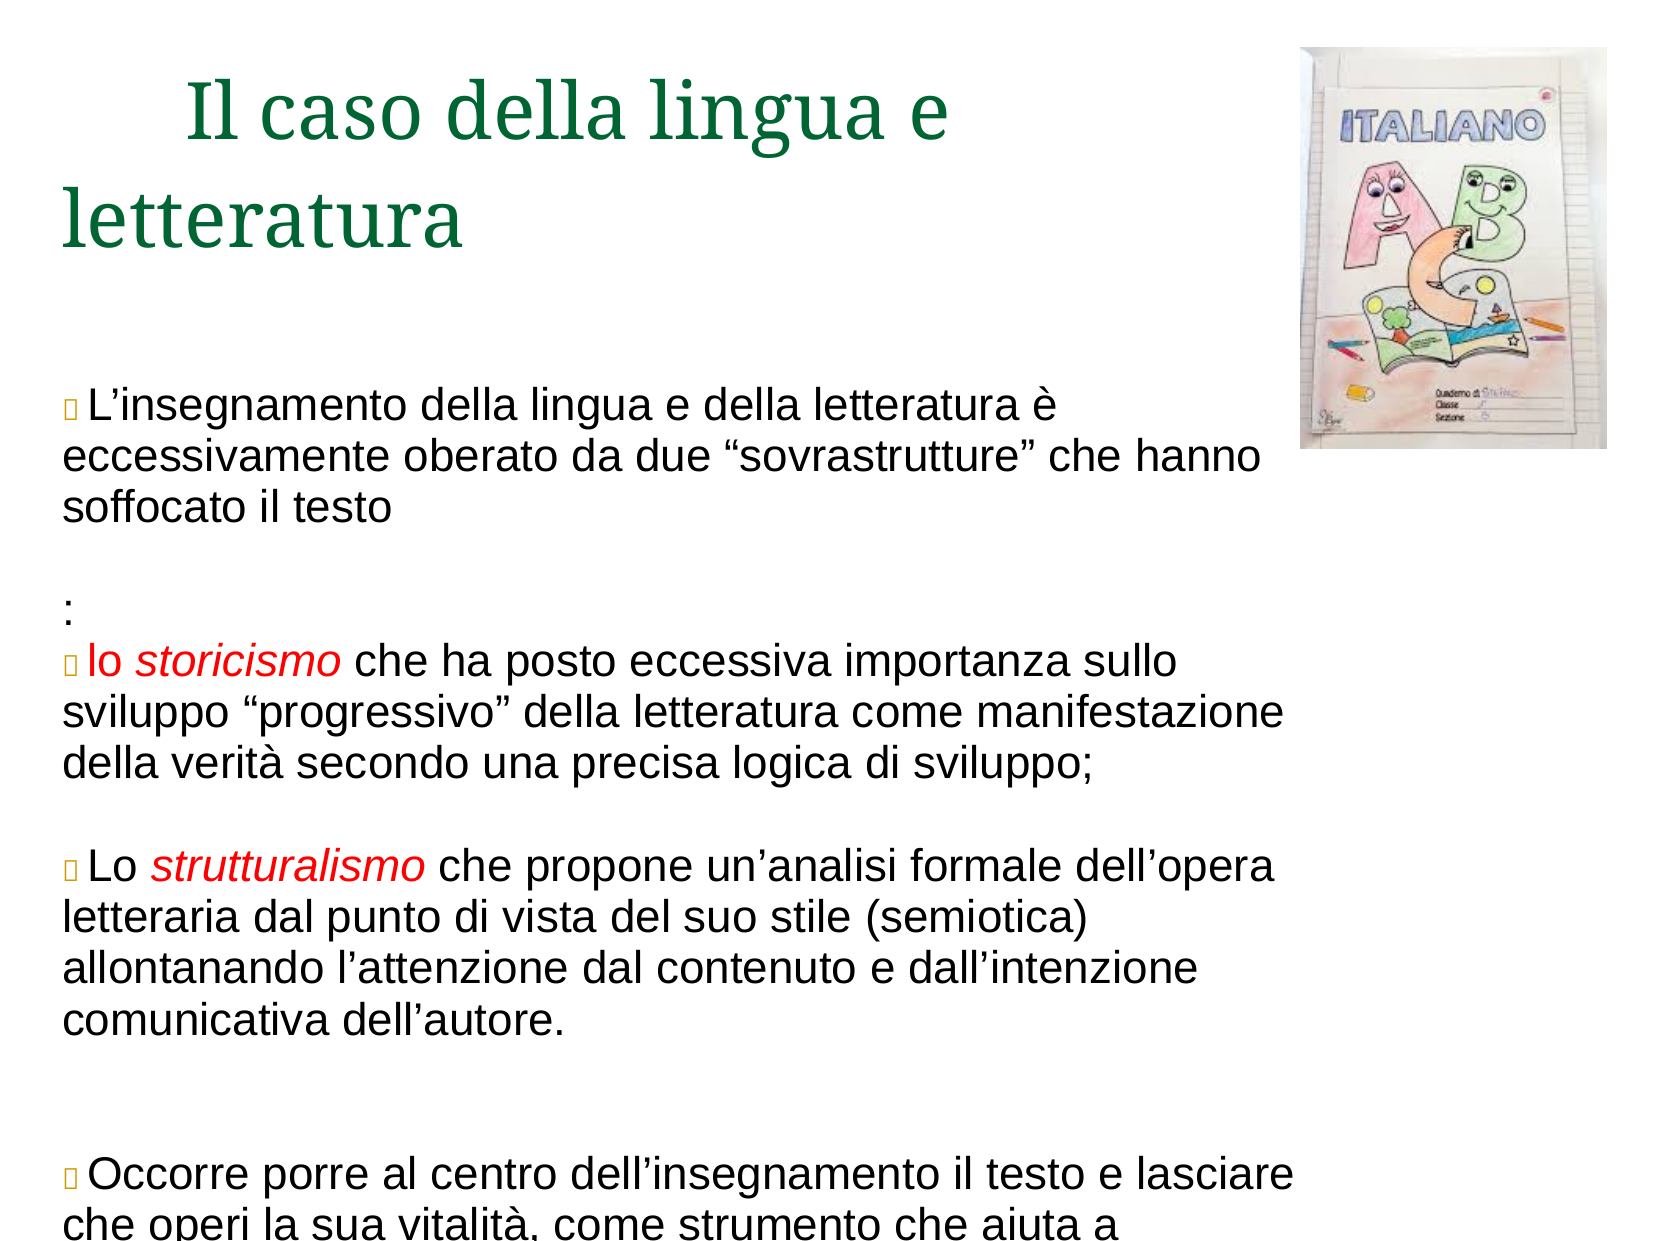

Il caso della lingua e letteratura
􀂄 L’insegnamento della lingua e della letteratura è
eccessivamente oberato da due “sovrastrutture” che hanno
soffocato il testo
:
􀂄 lo storicismo che ha posto eccessiva importanza sullo
sviluppo “progressivo” della letteratura come manifestazione
della verità secondo una precisa logica di sviluppo;
􀂄 Lo strutturalismo che propone un’analisi formale dell’opera
letteraria dal punto di vista del suo stile (semiotica)
allontanando l’attenzione dal contenuto e dall’intenzione
comunicativa dell’autore.
􀂄 Occorre porre al centro dell’insegnamento il testo e lasciare
che operi la sua vitalità, come strumento che aiuta a
comprendere meglio il mondo e dunque a vivere meglio.